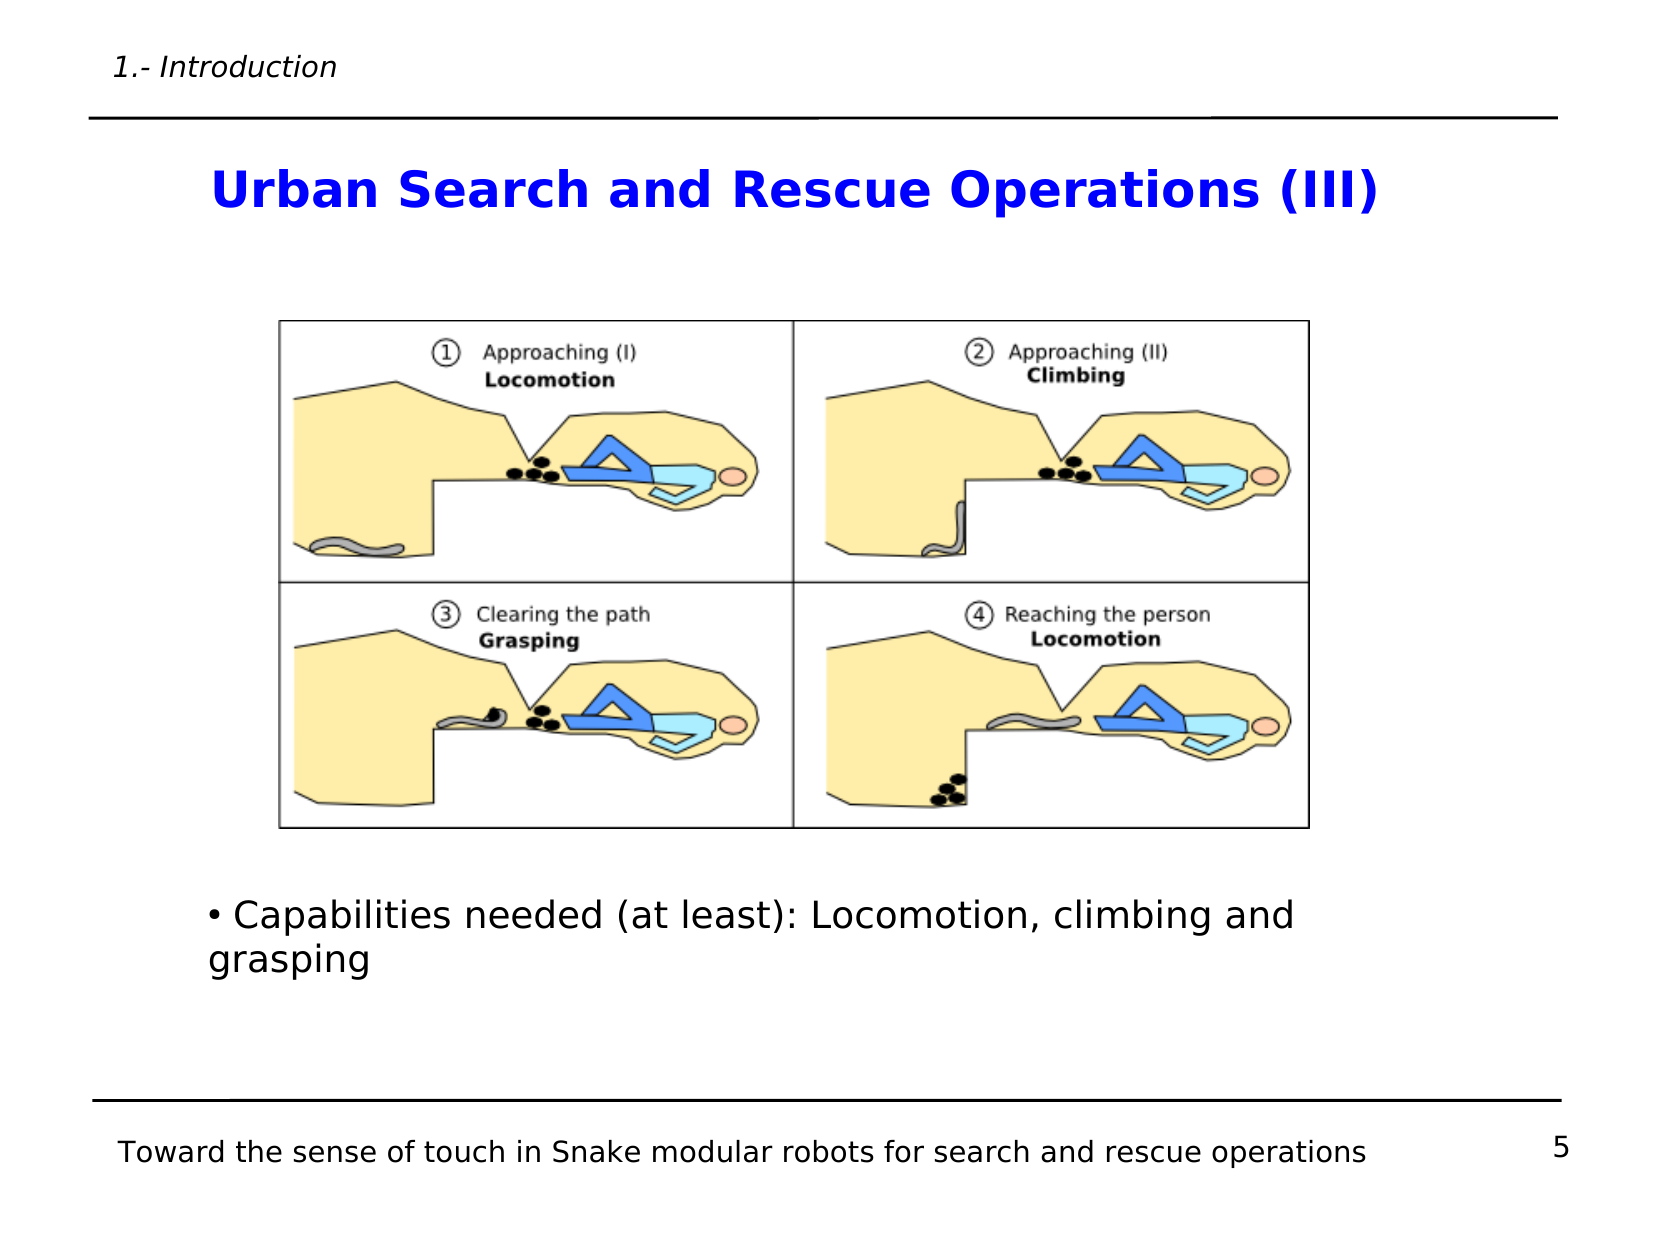

1.- Introduction
Urban Search and Rescue Operations (III)
 Capabilities needed (at least): Locomotion, climbing and grasping
Toward the sense of touch in Snake modular robots for search and rescue operations
5